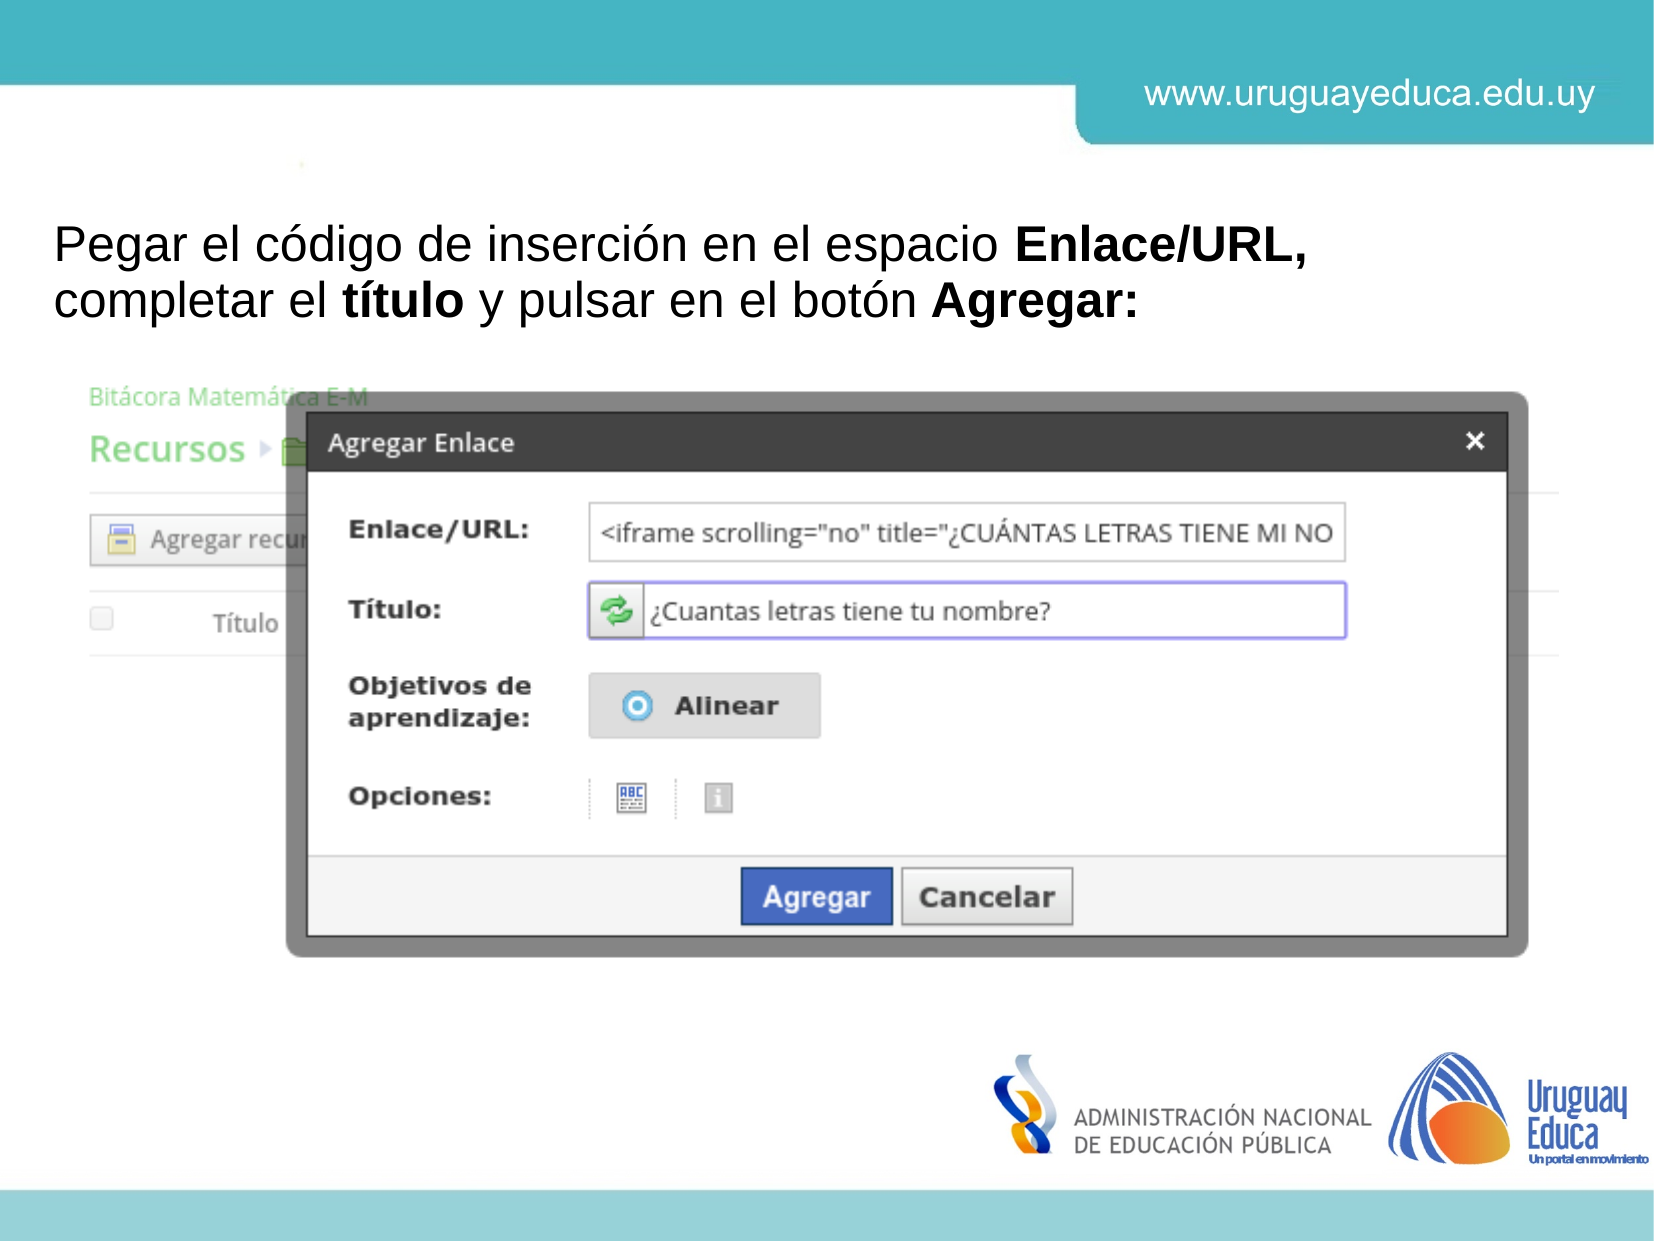

# Pegar el código de inserción en el espacio Enlace/URL, completar el título y pulsar en el botón Agregar: